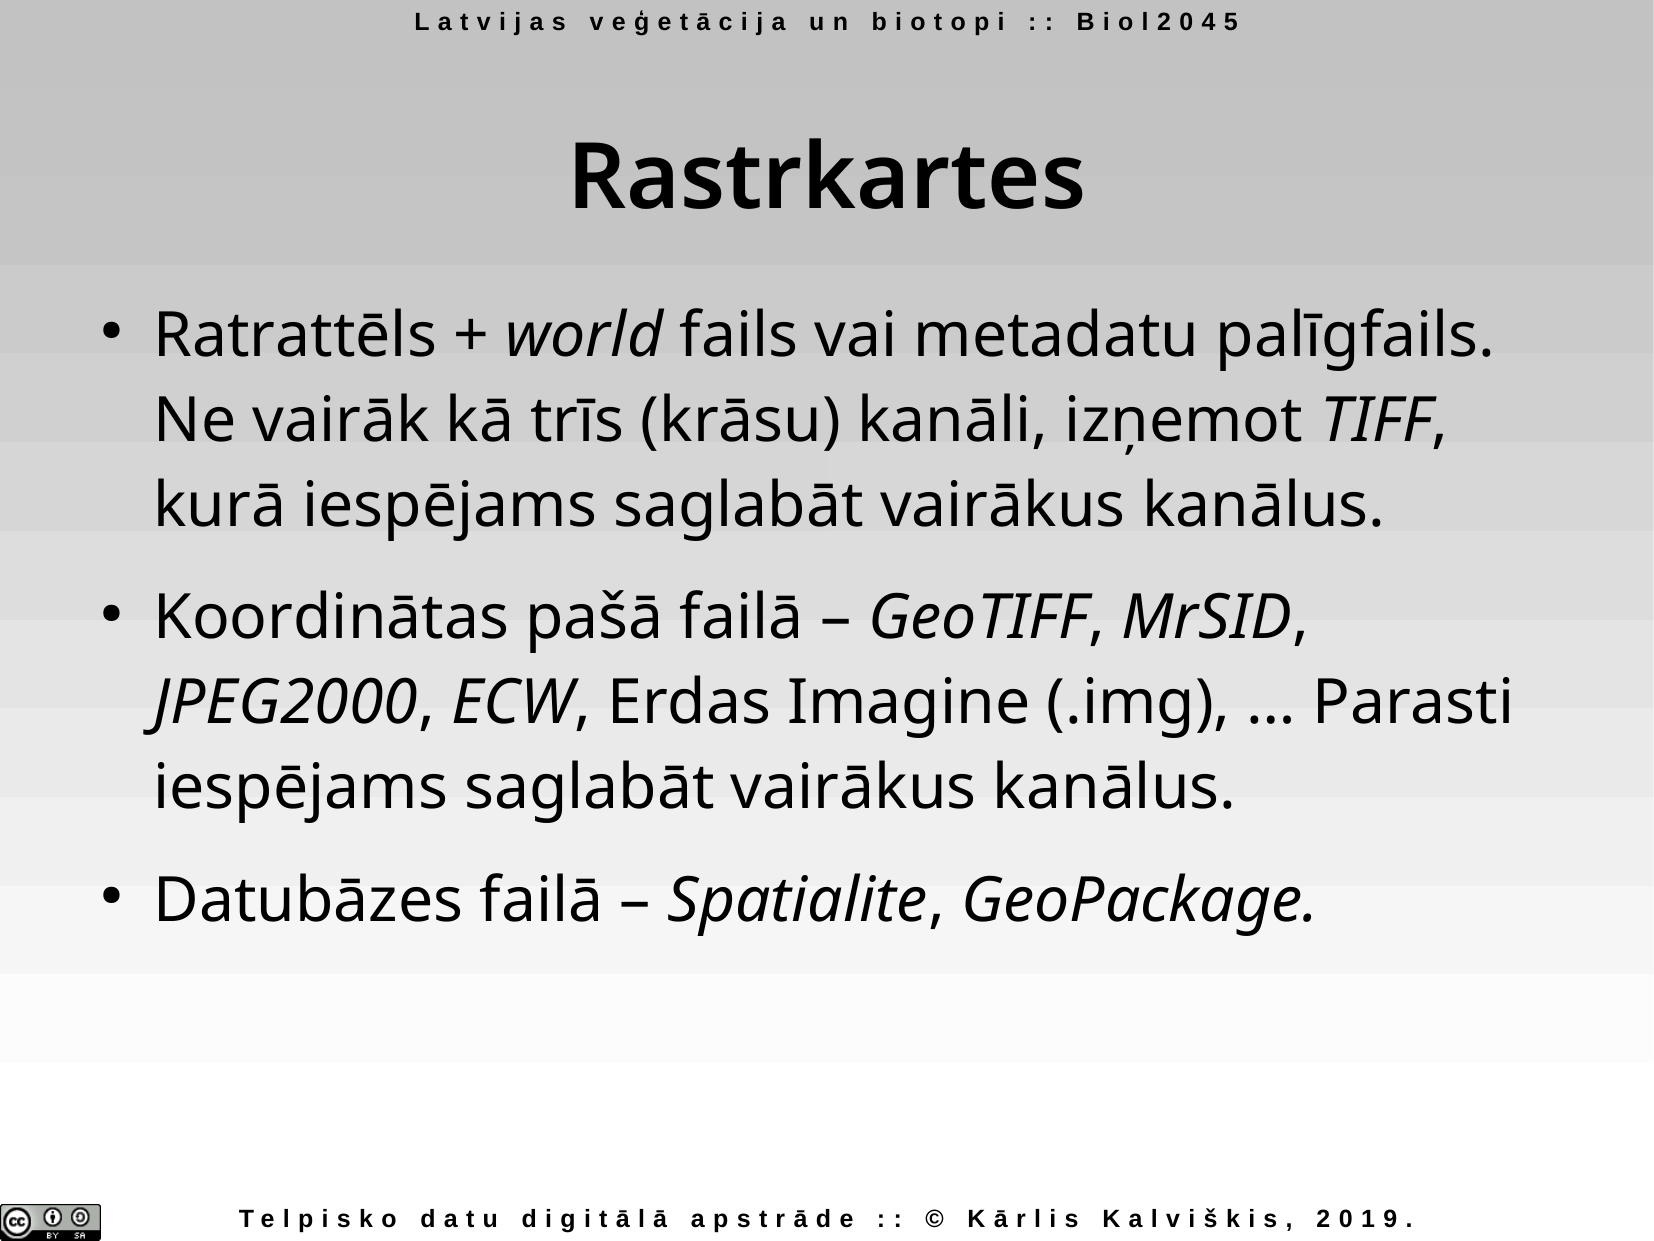

# Rastrkartes
Ratrattēls + world fails vai metadatu palīgfails. Ne vairāk kā trīs (krāsu) kanāli, izņemot TIFF, kurā iespējams saglabāt vairākus kanālus.
Koordinātas pašā failā – GeoTIFF, MrSID, JPEG2000, ECW, Erdas Imagine (.img), … Parasti iespējams saglabāt vairākus kanālus.
Datubāzes failā – Spatialite, GeoPackage.